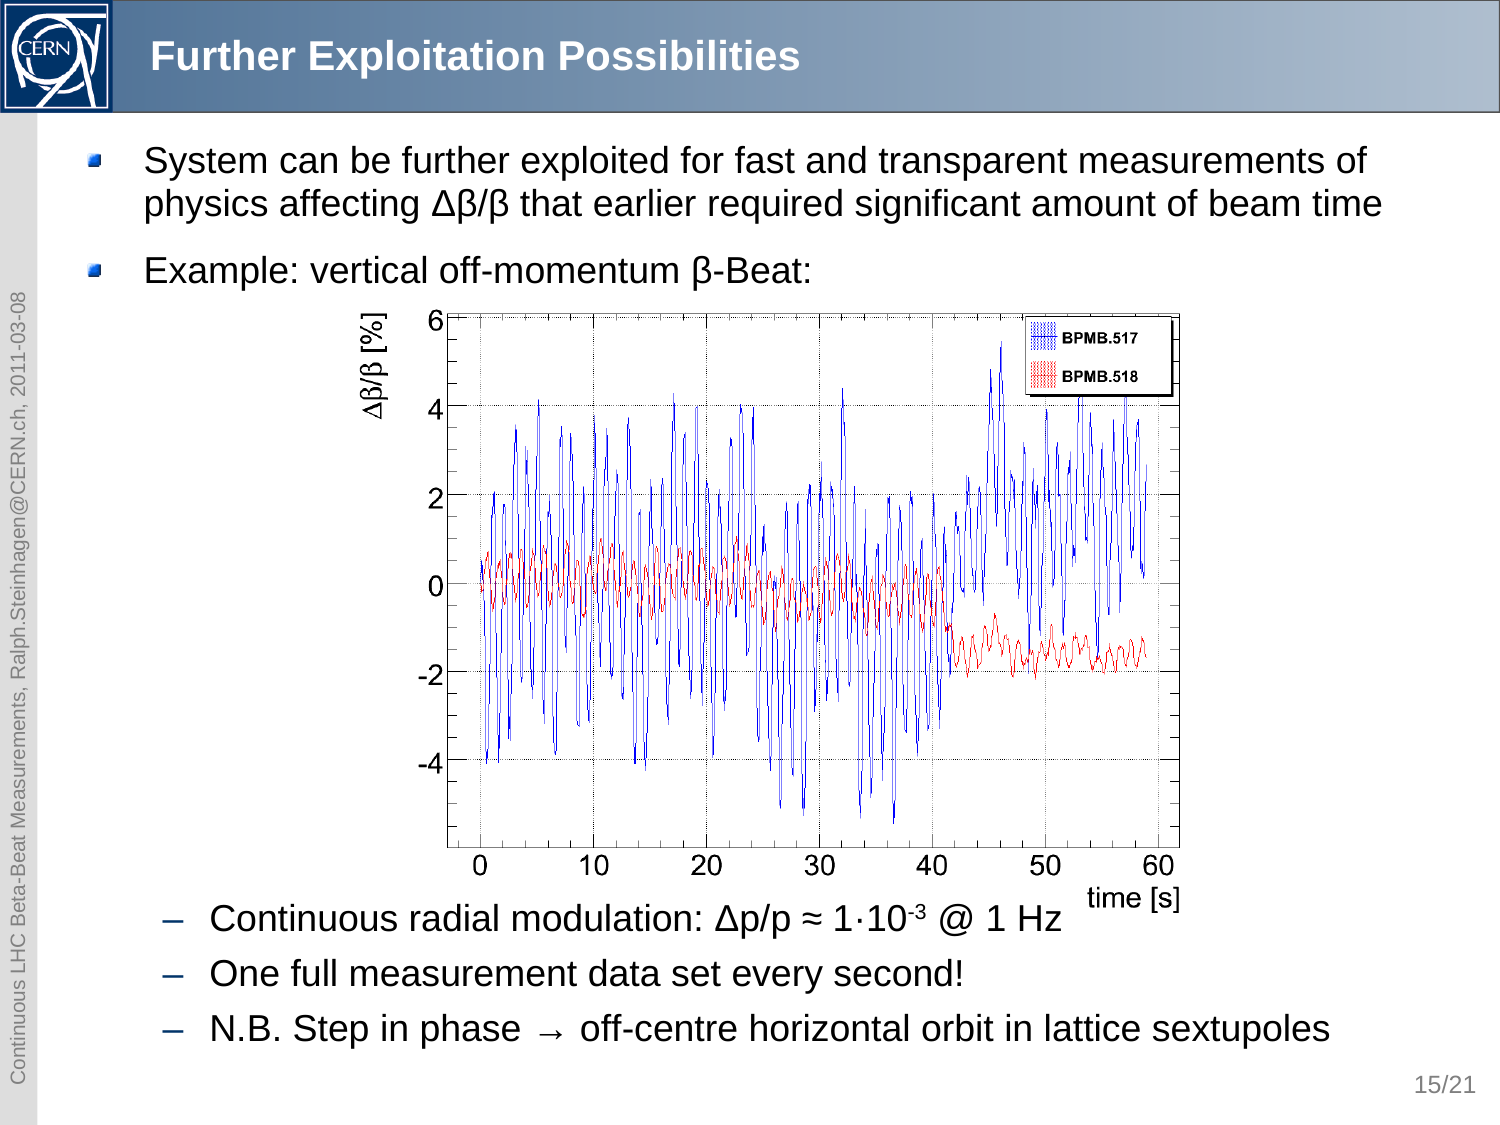

# Further Exploitation Possibilities
System can be further exploited for fast and transparent measurements of physics affecting Δβ/β that earlier required significant amount of beam time
Example: vertical off-momentum β-Beat:
Continuous radial modulation: Δp/p ≈ 1·10-3 @ 1 Hz
One full measurement data set every second!
N.B. Step in phase → off-centre horizontal orbit in lattice sextupoles